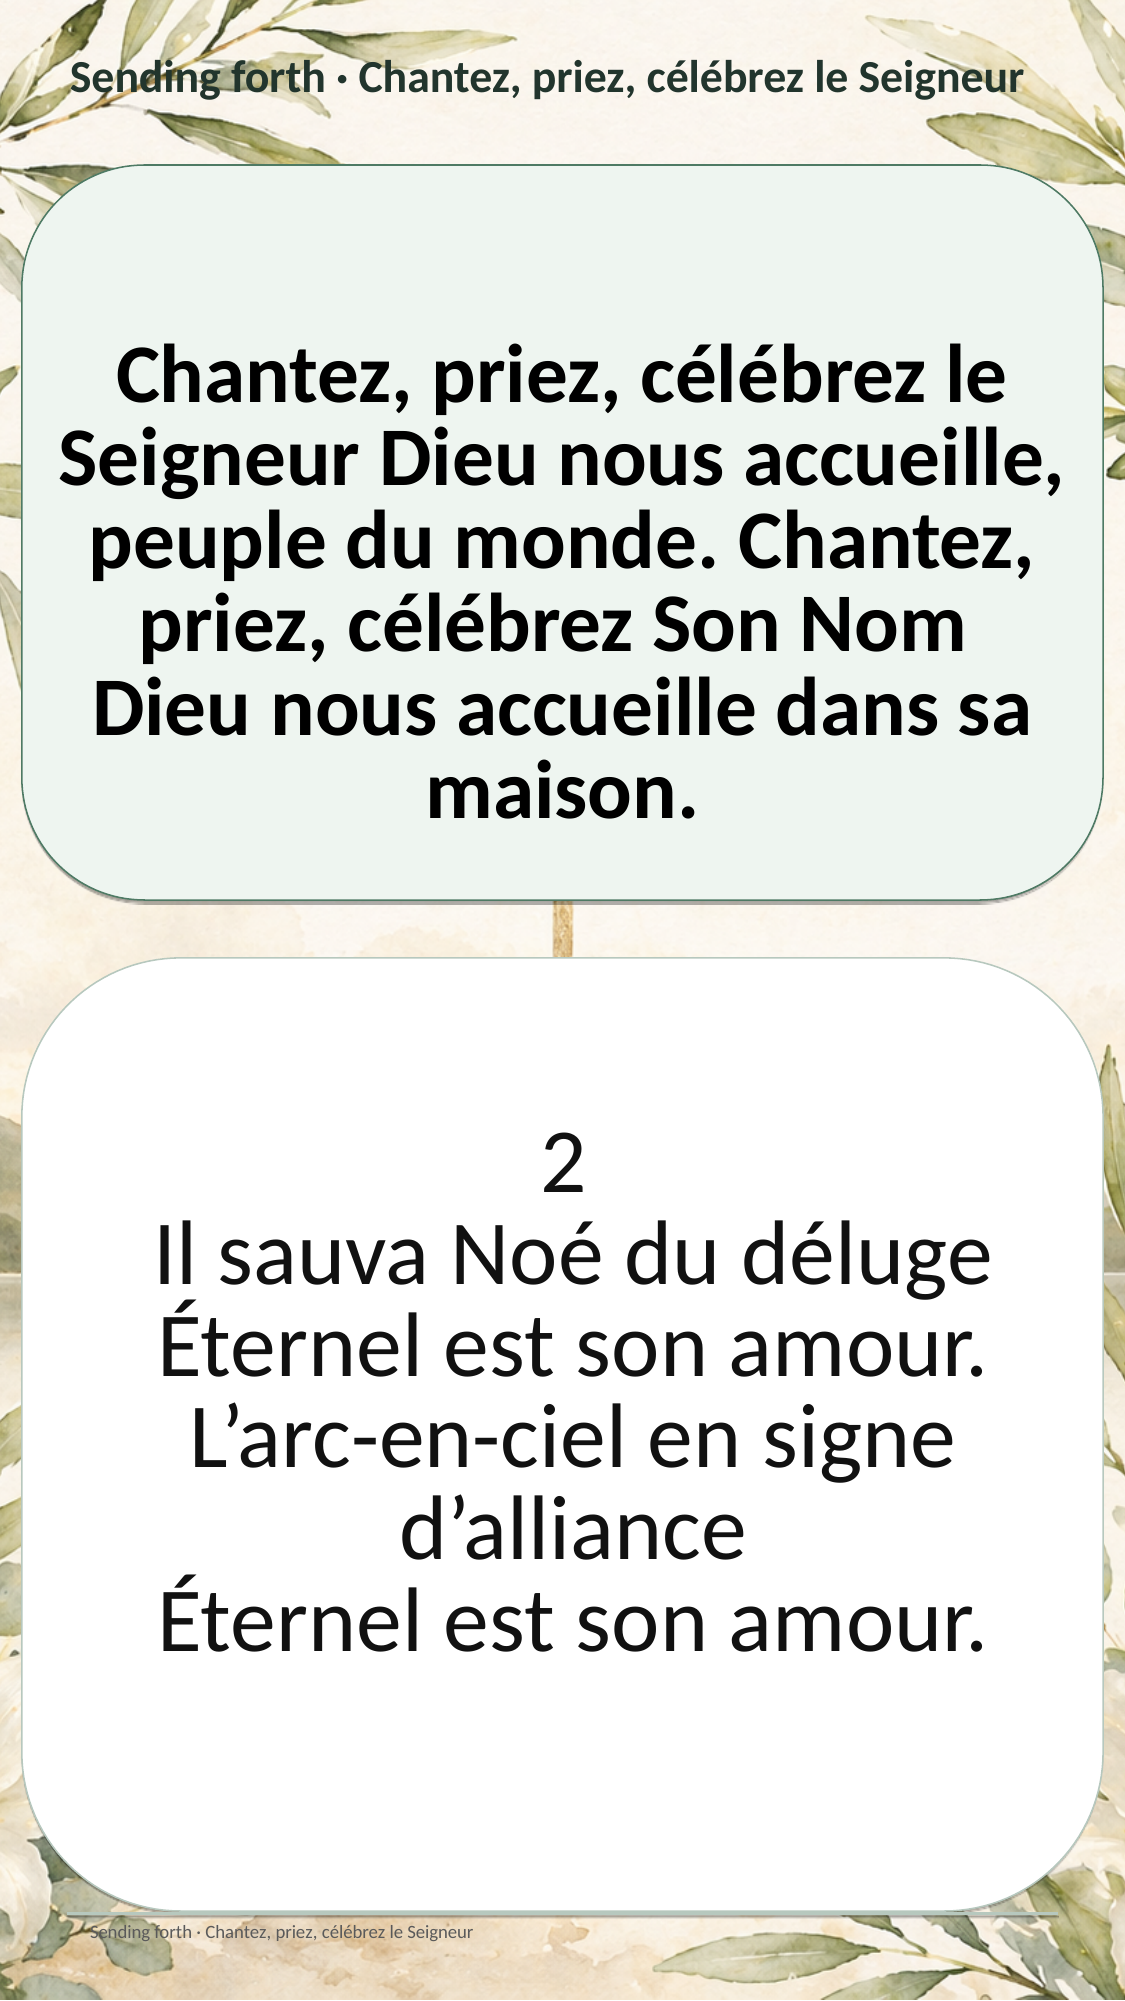

Sending forth · Chantez, priez, célébrez le Seigneur
Chantez, priez, célébrez le Seigneur Dieu nous accueille, peuple du monde. Chantez, priez, célébrez Son Nom
Dieu nous accueille dans sa maison.
2
Il sauva Noé du déluge
Éternel est son amour.
L’arc-en-ciel en signe d’alliance
Éternel est son amour.
Sending forth · Chantez, priez, célébrez le Seigneur